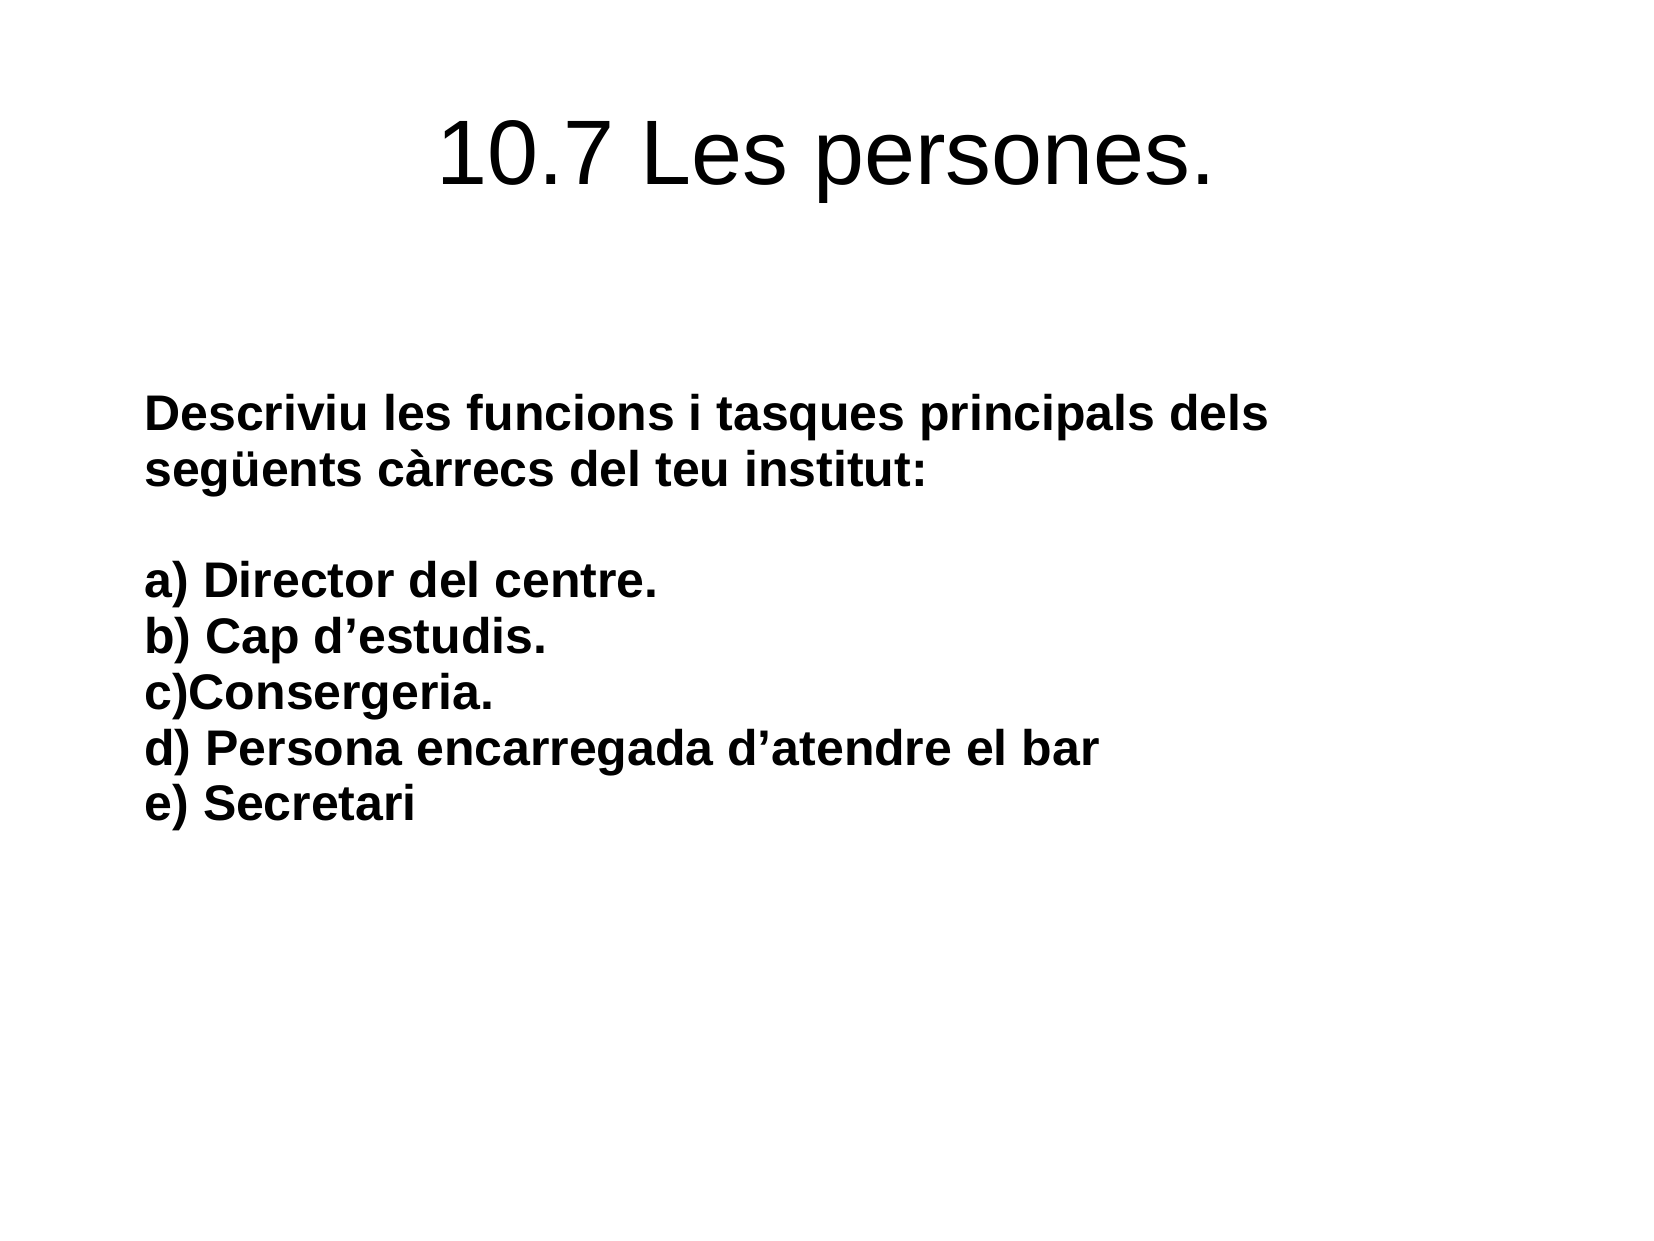

# 10.7 Les persones.
Descriviu les funcions i tasques principals dels següents càrrecs del teu institut:
a) Director del centre.
b) Cap d’estudis.
c)Consergeria.
d) Persona encarregada d’atendre el bar
e) Secretari